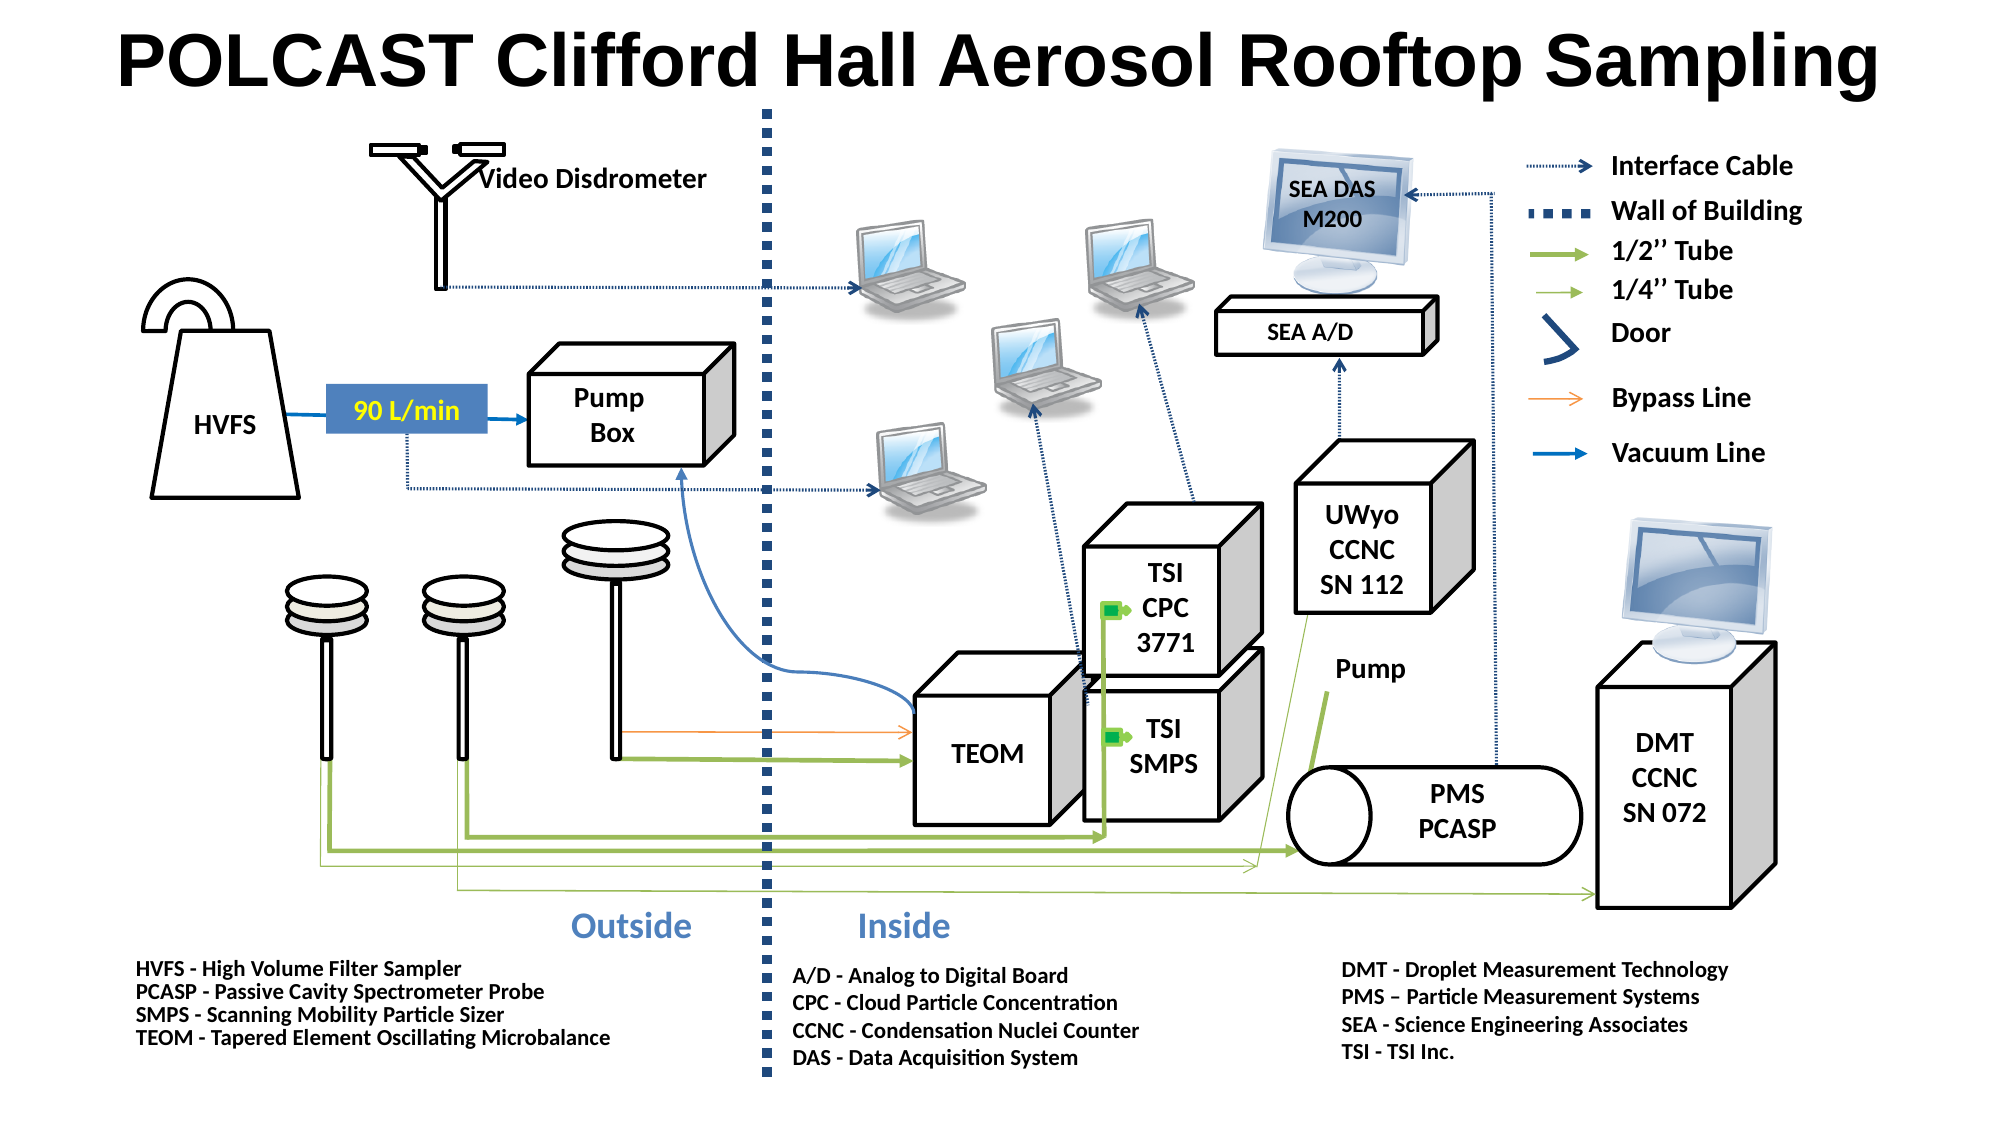

POLCAST Clifford Hall Aerosol Rooftop Sampling
SEA DAS
M200
 SEA A/D
Interface Cable
Video Disdrometer
Wall of Building
1/2’’ Tube
1/4’’ Tube
Door
Pump Box
Bypass Line
90 L/min
HVFS
Vacuum Line
UWyo
CCNC
SN 112
TSI
CPC
3771
Pump
TSI
SMPS
DMT
CCNC
SN 072
TEOM
PMS
PCASP
Outside
Inside
DMT - Droplet Measurement Technology
PMS – Particle Measurement Systems
SEA - Science Engineering Associates
TSI - TSI Inc.
HVFS - High Volume Filter Sampler
PCASP - Passive Cavity Spectrometer Probe
SMPS - Scanning Mobility Particle Sizer
TEOM - Tapered Element Oscillating Microbalance
A/D - Analog to Digital Board
CPC - Cloud Particle Concentration
CCNC - Condensation Nuclei Counter
DAS - Data Acquisition System